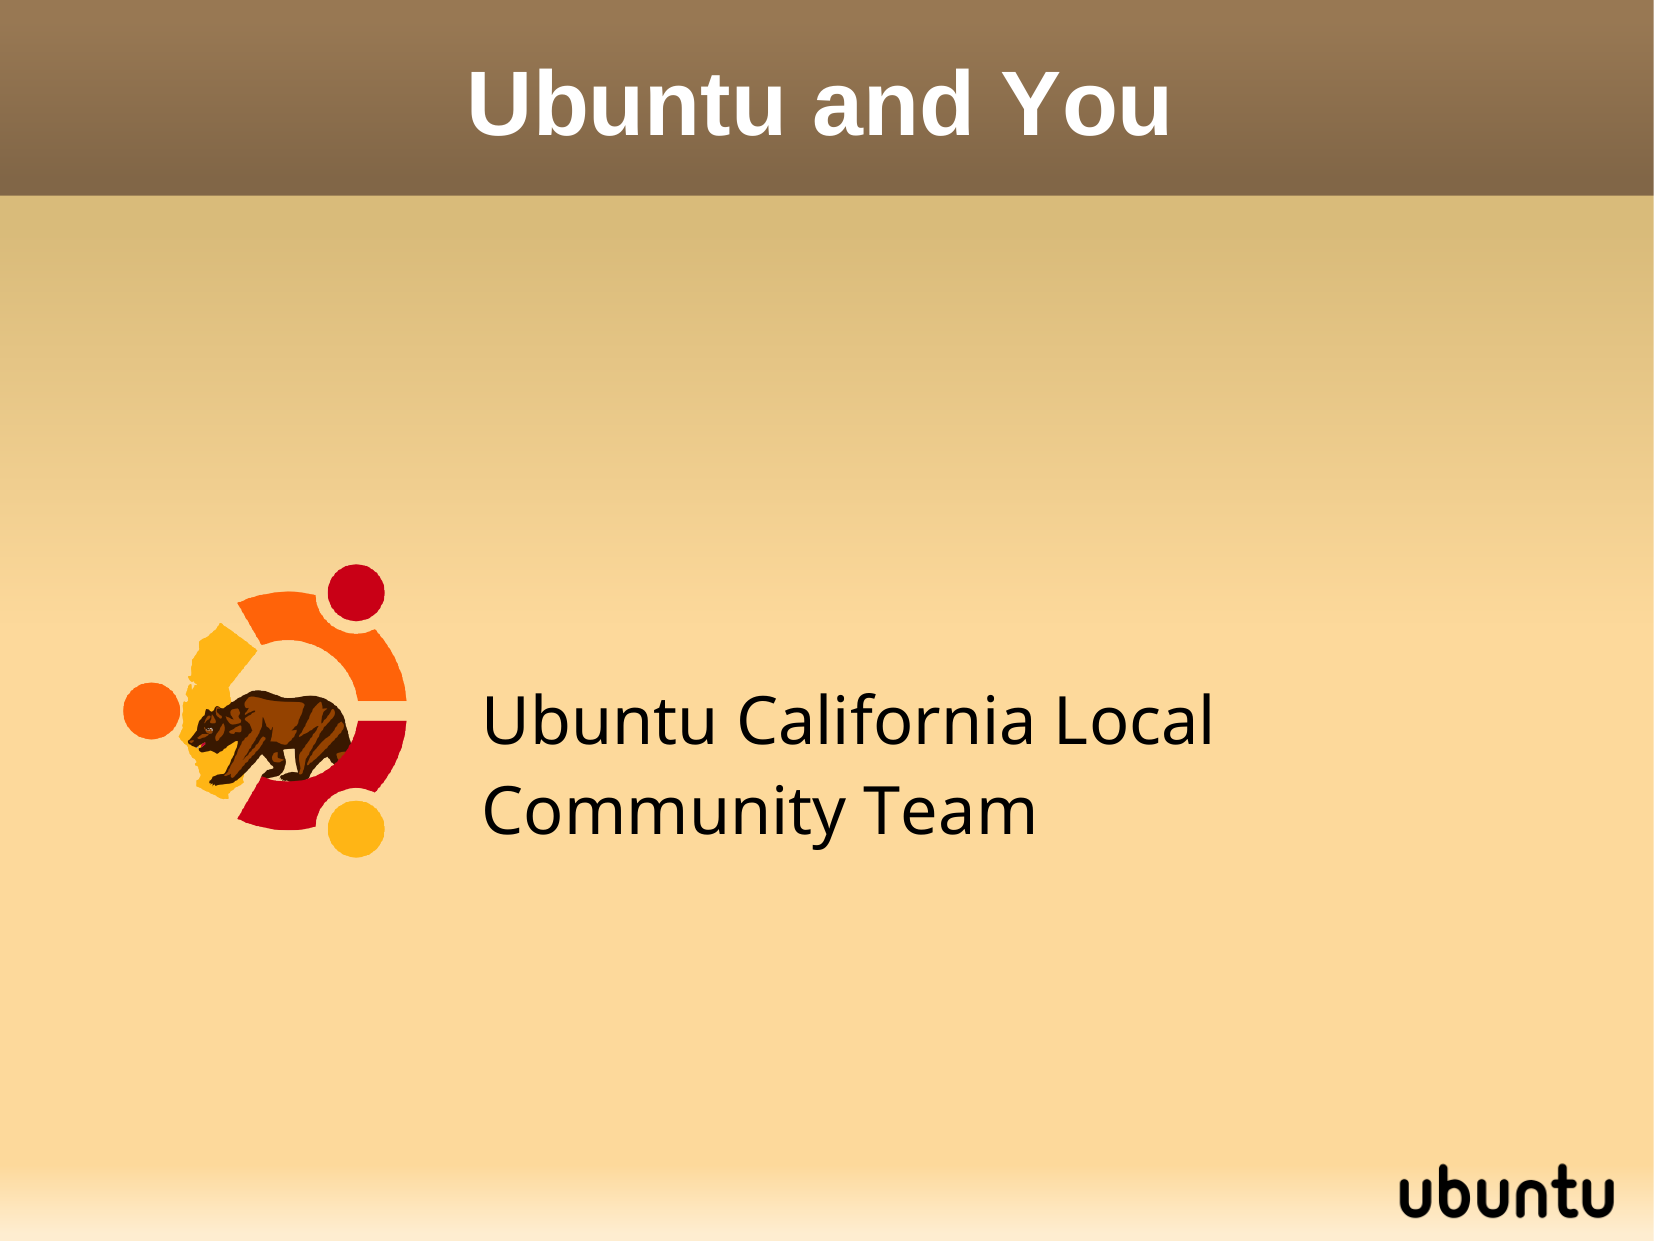

# Ubuntu and You
Ubuntu California Local Community Team